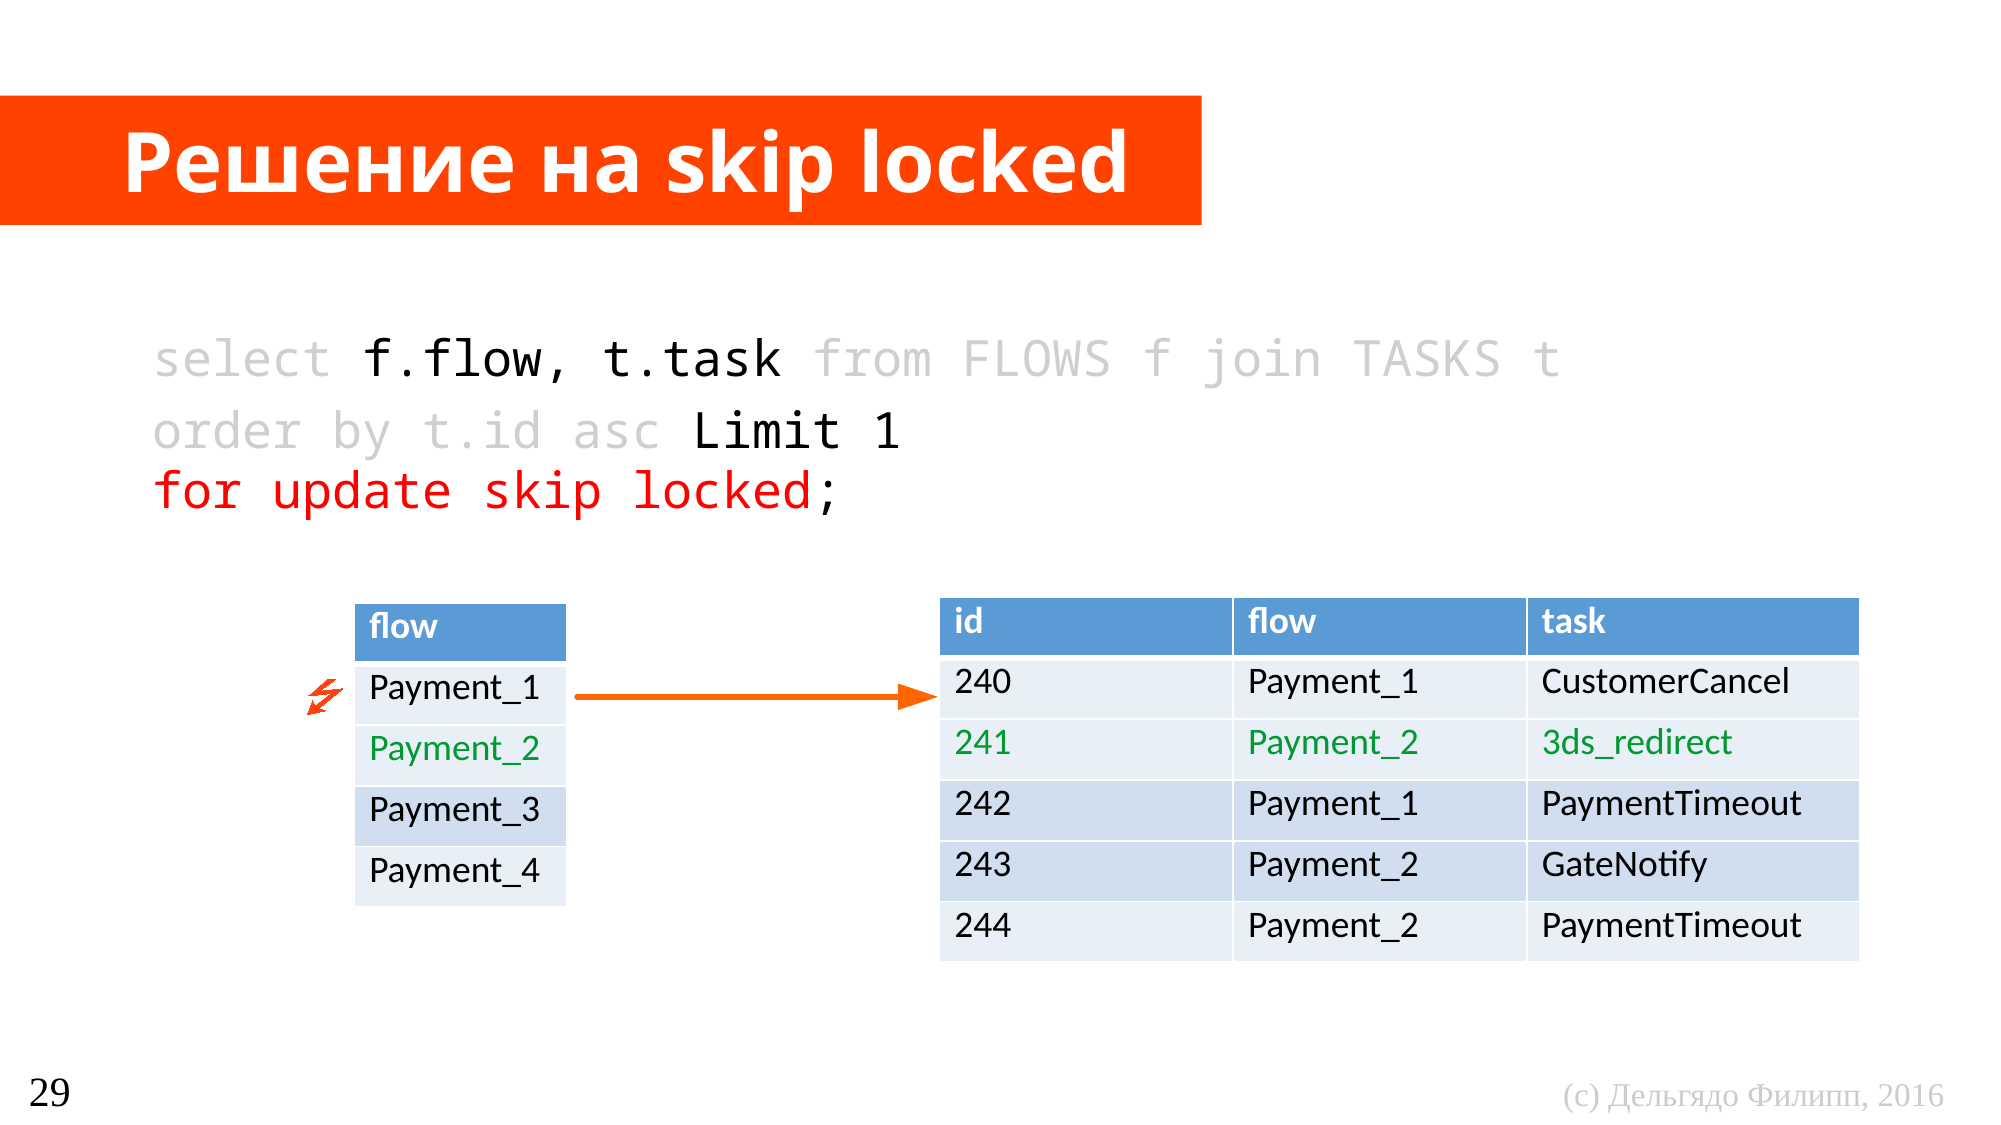

# Решение на skip locked
select f.flow, t.task from FLOWS f join TASKS t
order by t.id asc Limit 1
for update skip locked;
| id | flow | task |
| --- | --- | --- |
| 240 | Payment\_1 | CustomerCancel |
| 241 | Payment\_2 | 3ds\_redirect |
| 242 | Payment\_1 | PaymentTimeout |
| 243 | Payment\_2 | GateNotify |
| 244 | Payment\_2 | PaymentTimeout |
| flow |
| --- |
| Payment\_1 |
| Payment\_2 |
| Payment\_3 |
| Payment\_4 |
29
(c) Дельгядо Филипп, 2016